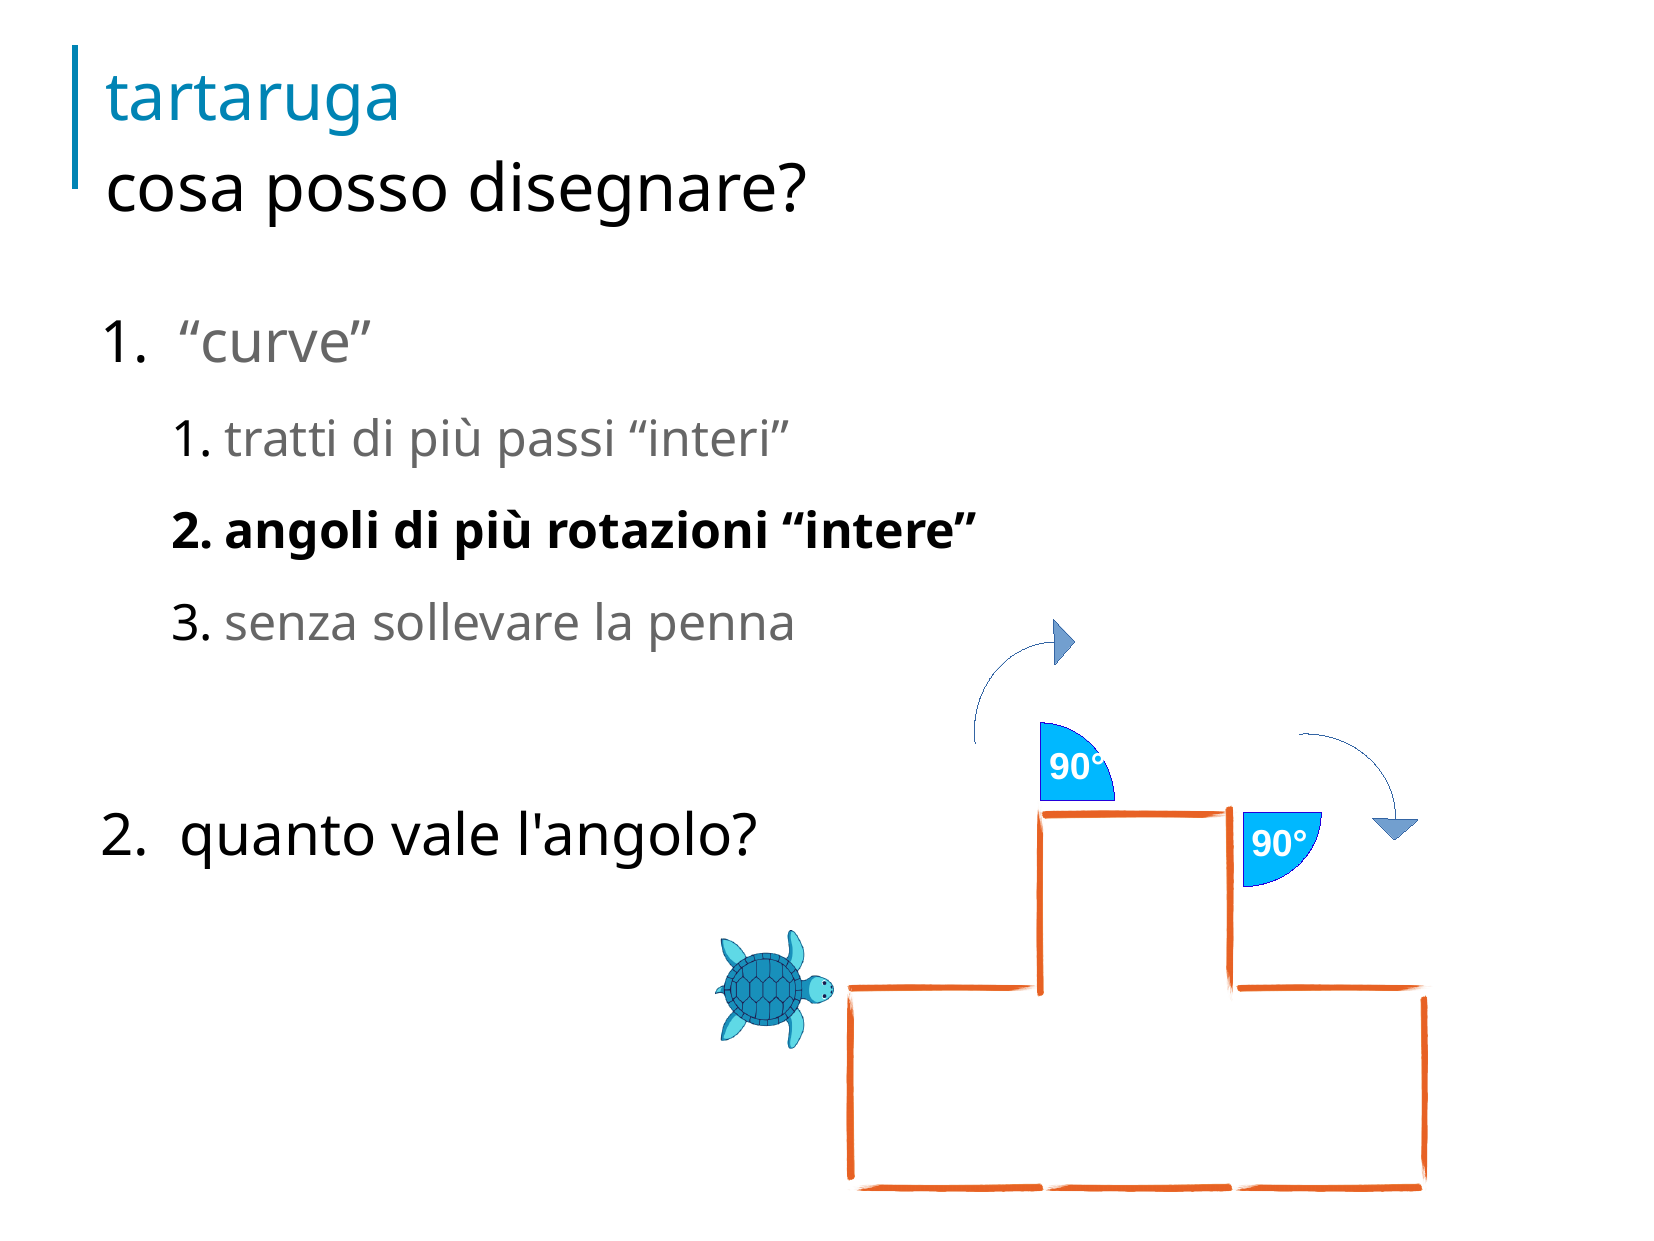

# tartaruga cosa posso disegnare?
“curve”
tratti di più passi “interi”
angoli di più rotazioni “intere”
senza sollevare la penna
quanto vale l'angolo?
90°
90°